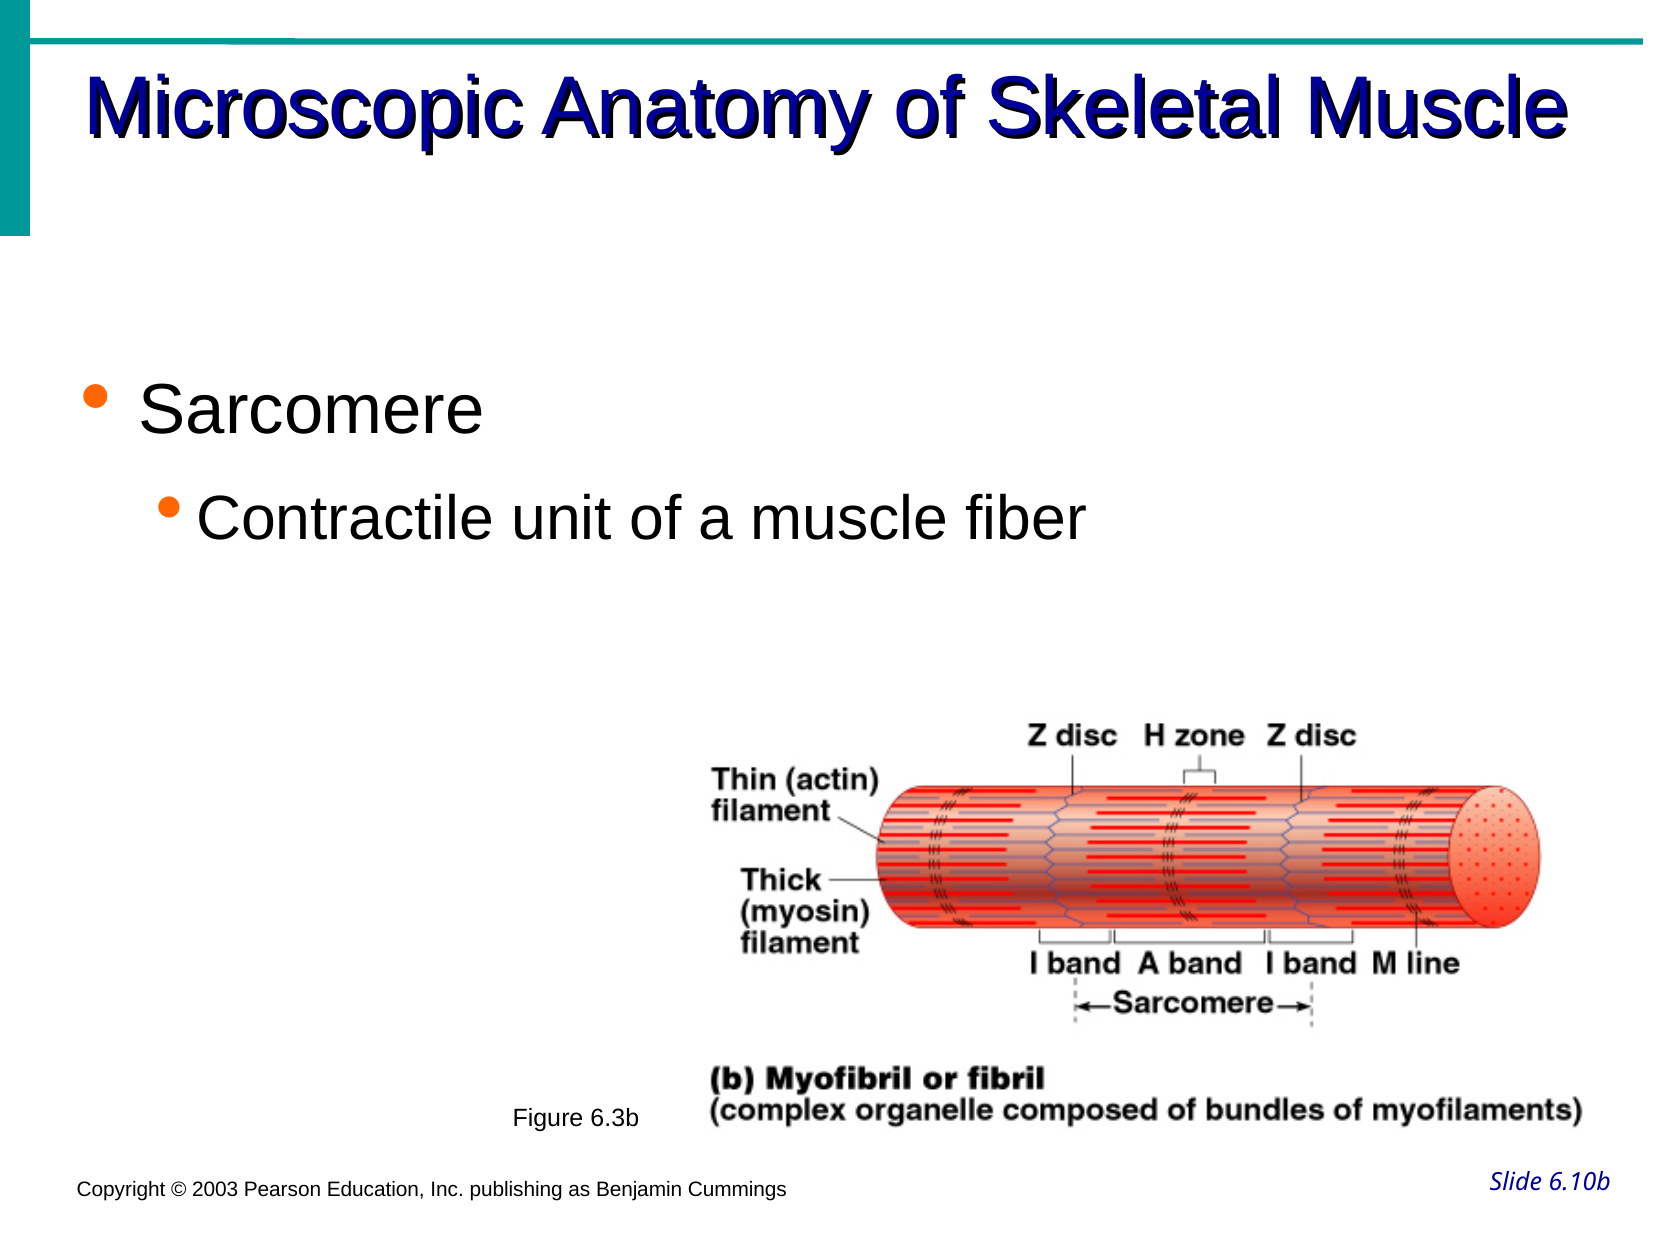

# Microscopic Anatomy of Skeletal Muscle
Sarcomere
Contractile unit of a muscle fiber
Figure 6.3b
Slide 6.10b
Copyright © 2003 Pearson Education, Inc. publishing as Benjamin Cummings